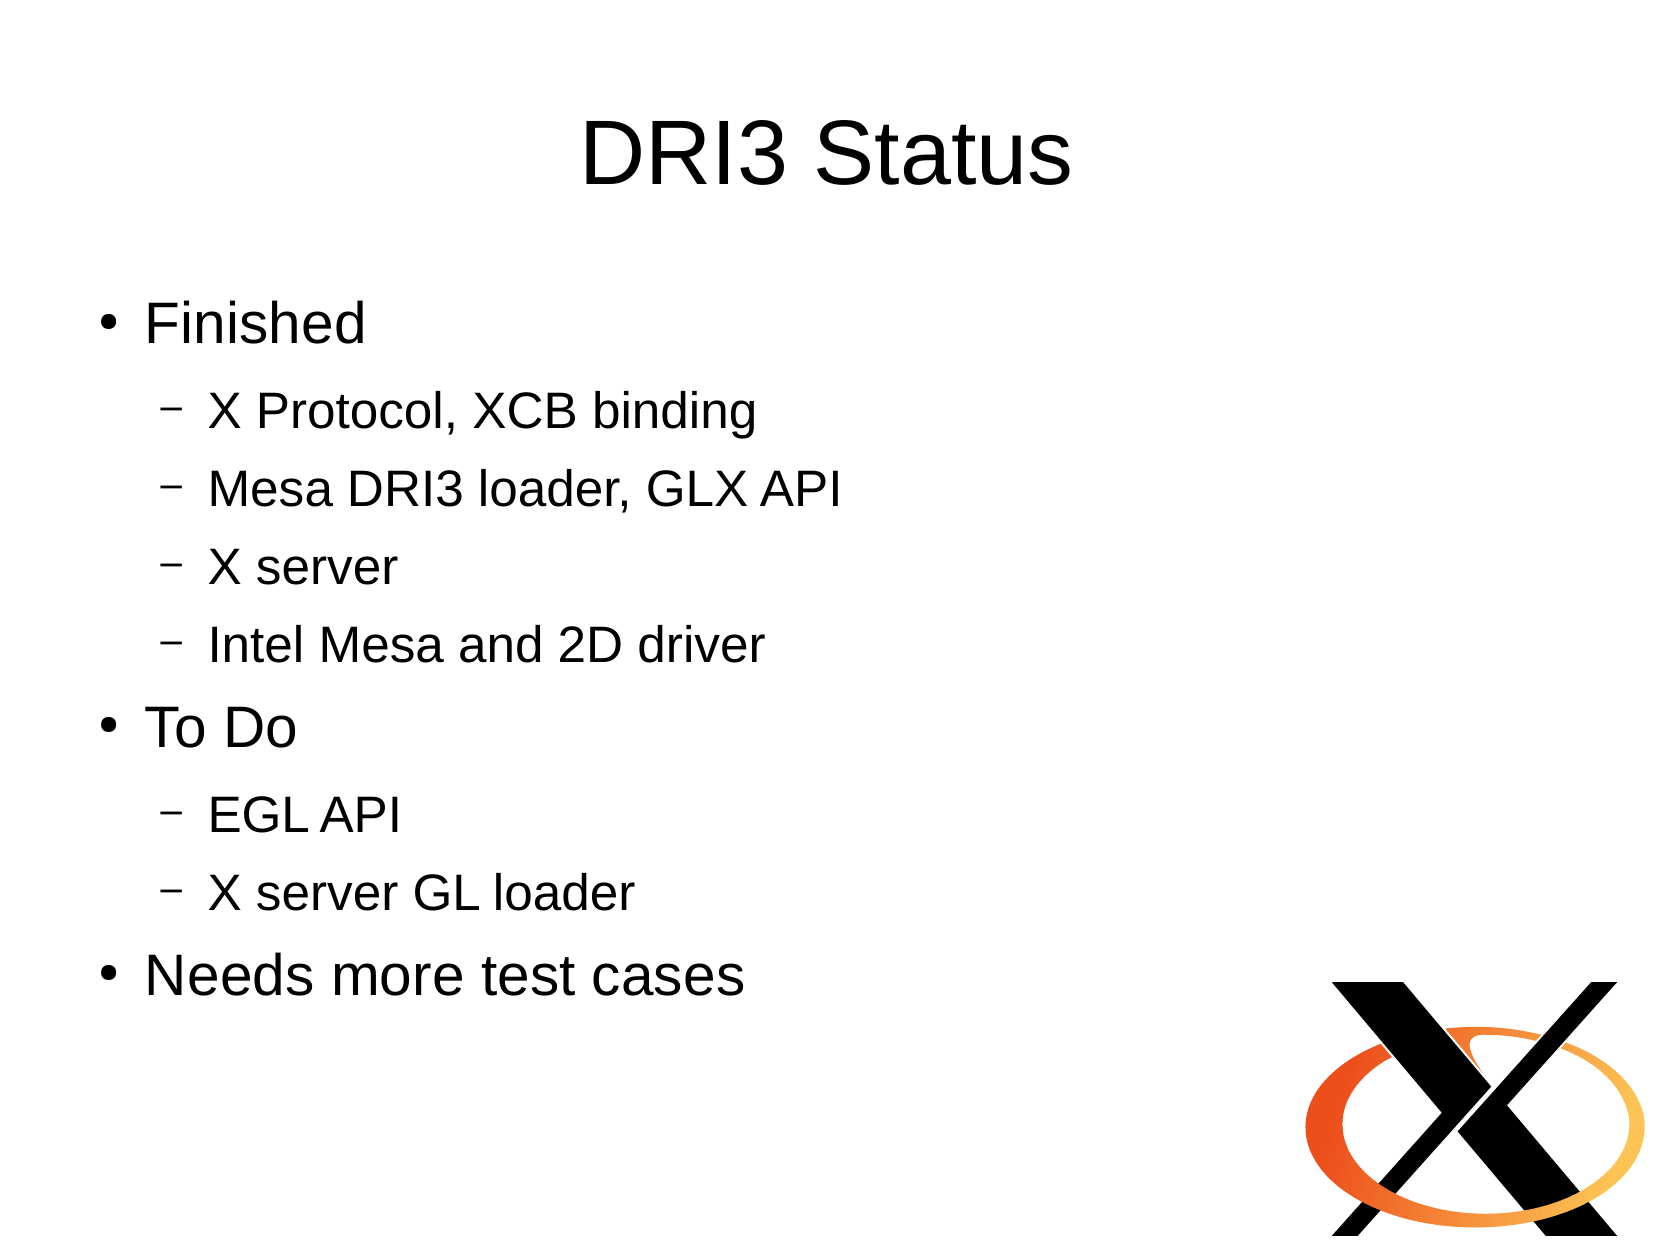

# DRI3 Status
Finished
X Protocol, XCB binding
Mesa DRI3 loader, GLX API
X server
Intel Mesa and 2D driver
To Do
EGL API
X server GL loader
Needs more test cases